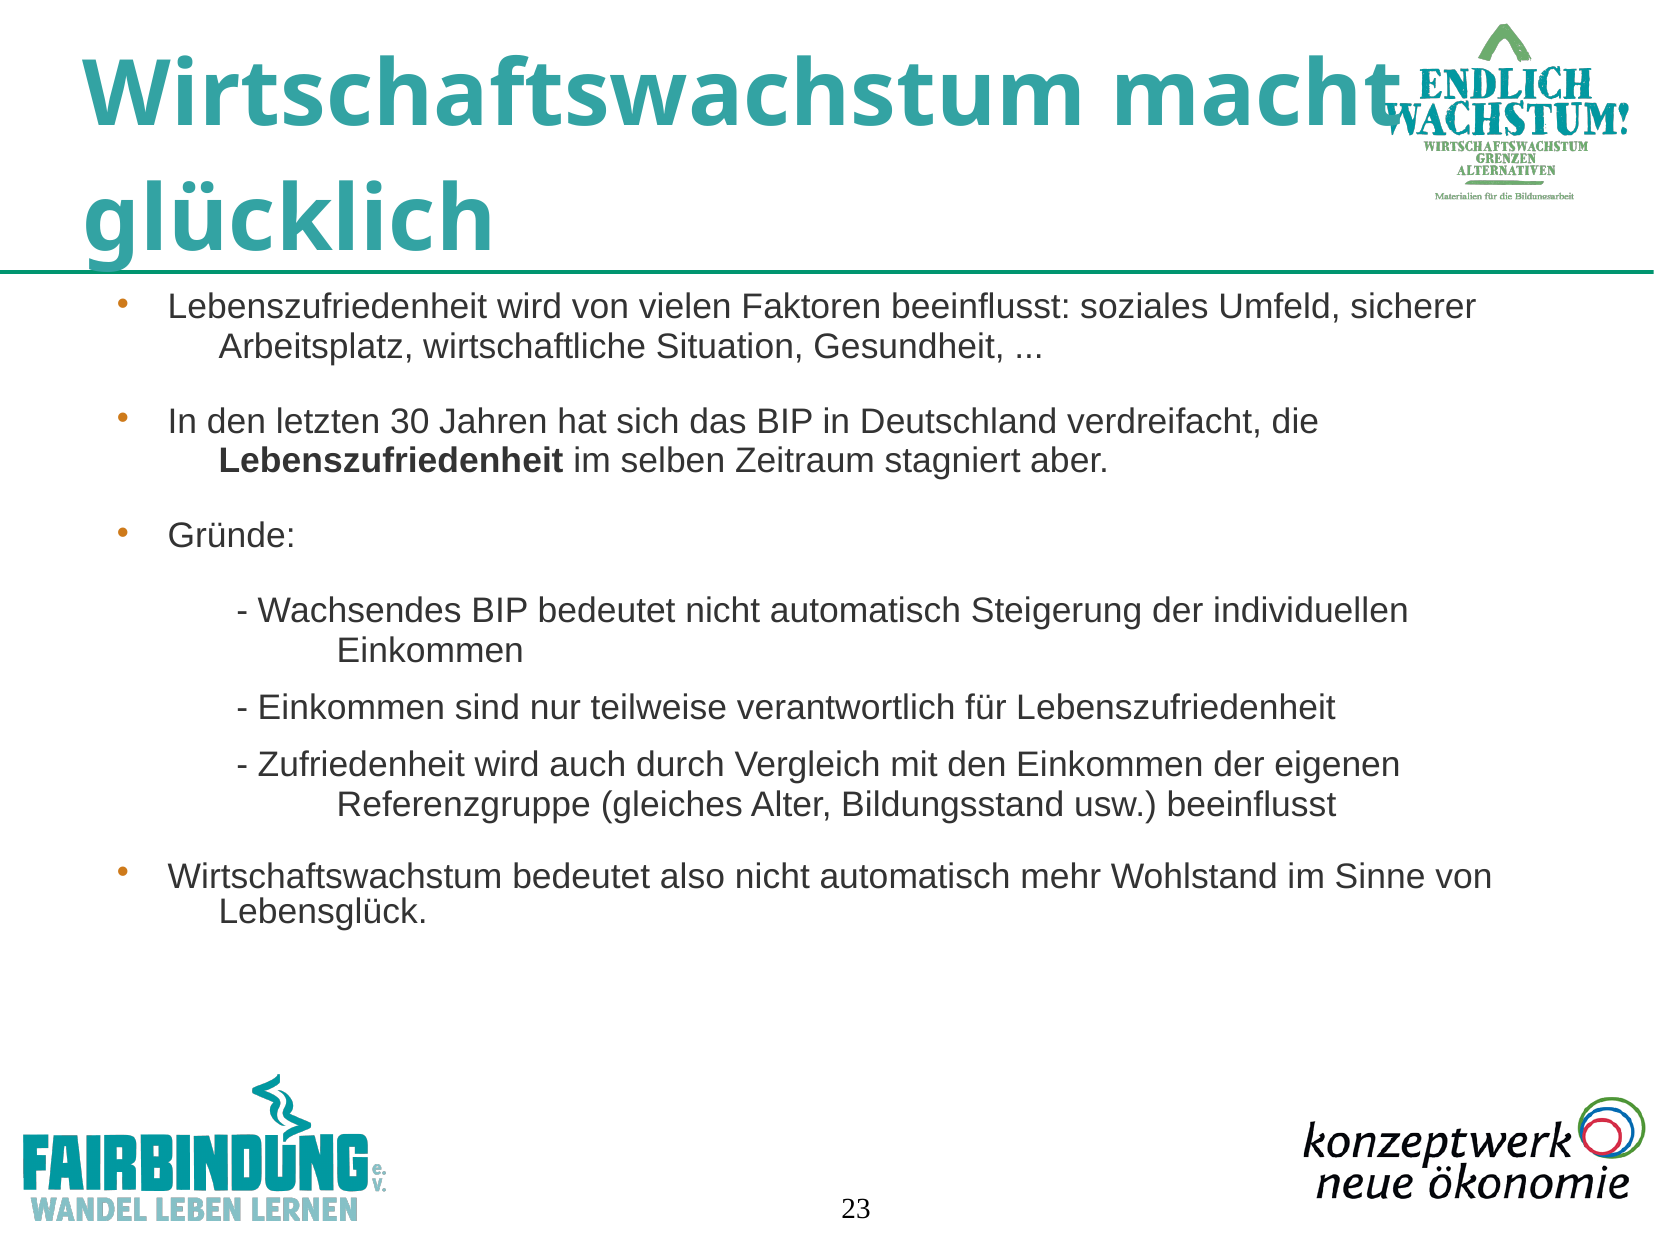

# Wirtschaftswachstum macht glücklich
Lebenszufriedenheit wird von vielen Faktoren beeinflusst: soziales Umfeld, sicherer Arbeitsplatz, wirtschaftliche Situation, Gesundheit, ...
In den letzten 30 Jahren hat sich das BIP in Deutschland verdreifacht, die Lebenszufriedenheit im selben Zeitraum stagniert aber.
Gründe:
 - Wachsendes BIP bedeutet nicht automatisch Steigerung der individuellen 	 Einkommen
 - Einkommen sind nur teilweise verantwortlich für Lebenszufriedenheit
 - Zufriedenheit wird auch durch Vergleich mit den Einkommen der eigenen 	 Referenzgruppe (gleiches Alter, Bildungsstand usw.) beeinflusst
Wirtschaftswachstum bedeutet also nicht automatisch mehr Wohlstand im Sinne von Lebensglück.
23